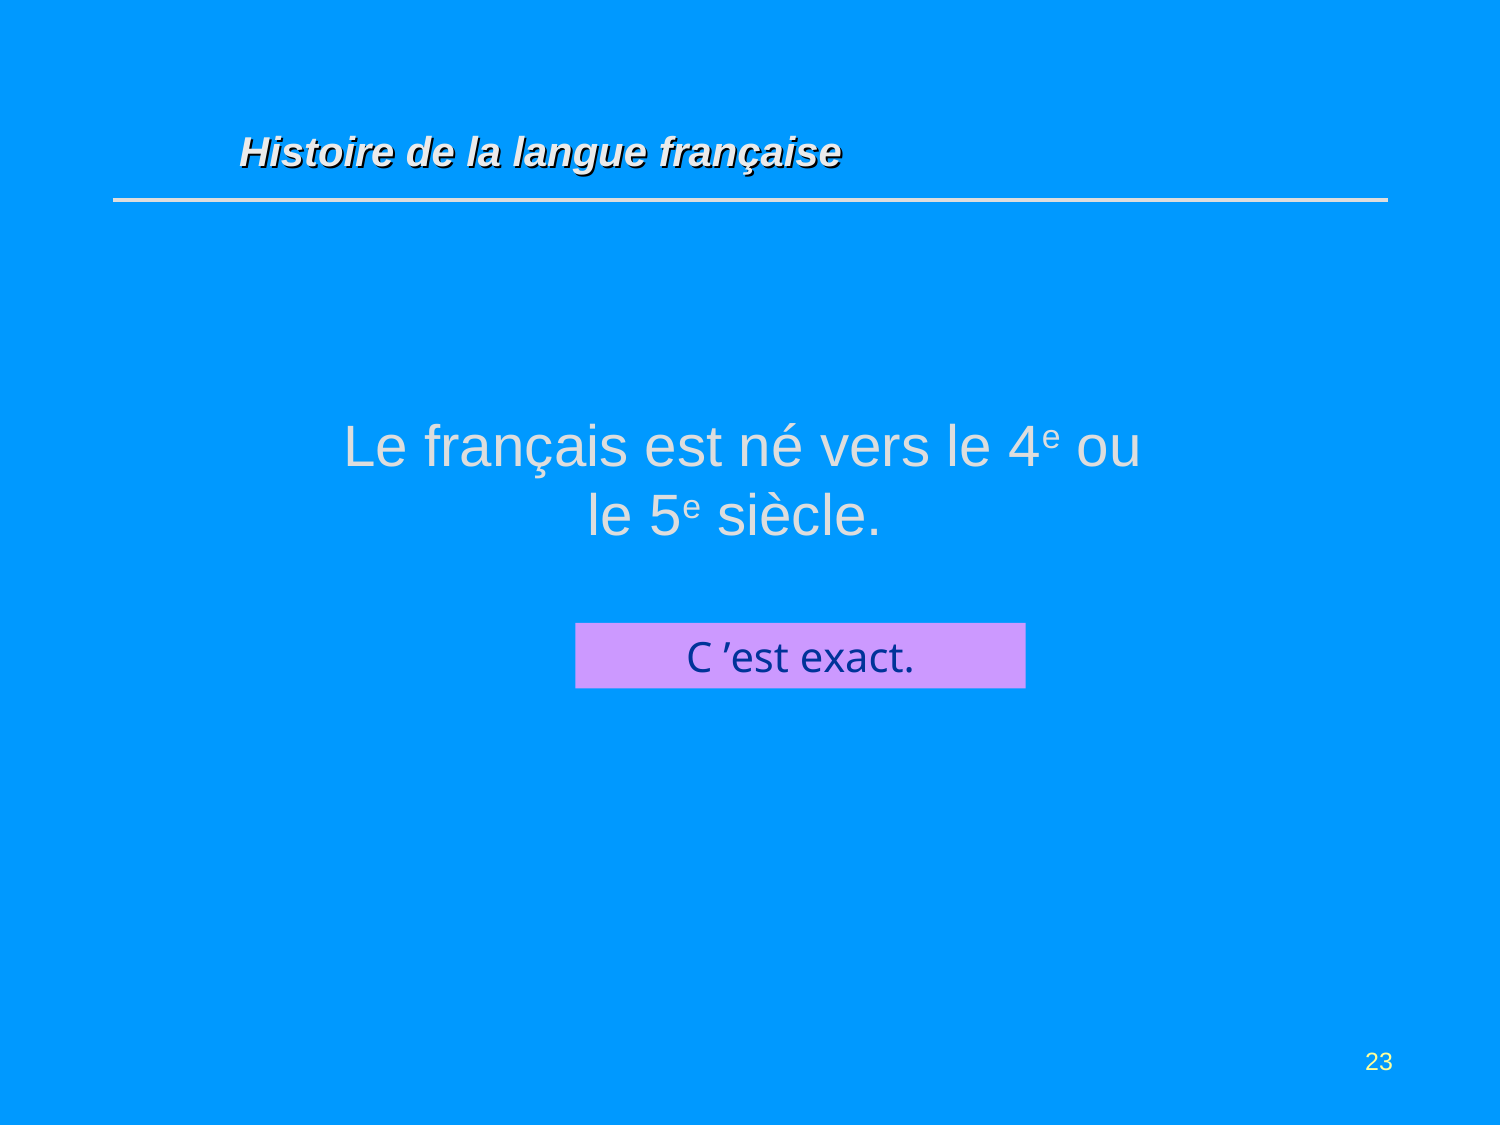

Histoire de la langue française
Le français est né vers le 4e ou le 5e siècle.
Vrai / Faux ?
C ’est exact.
23